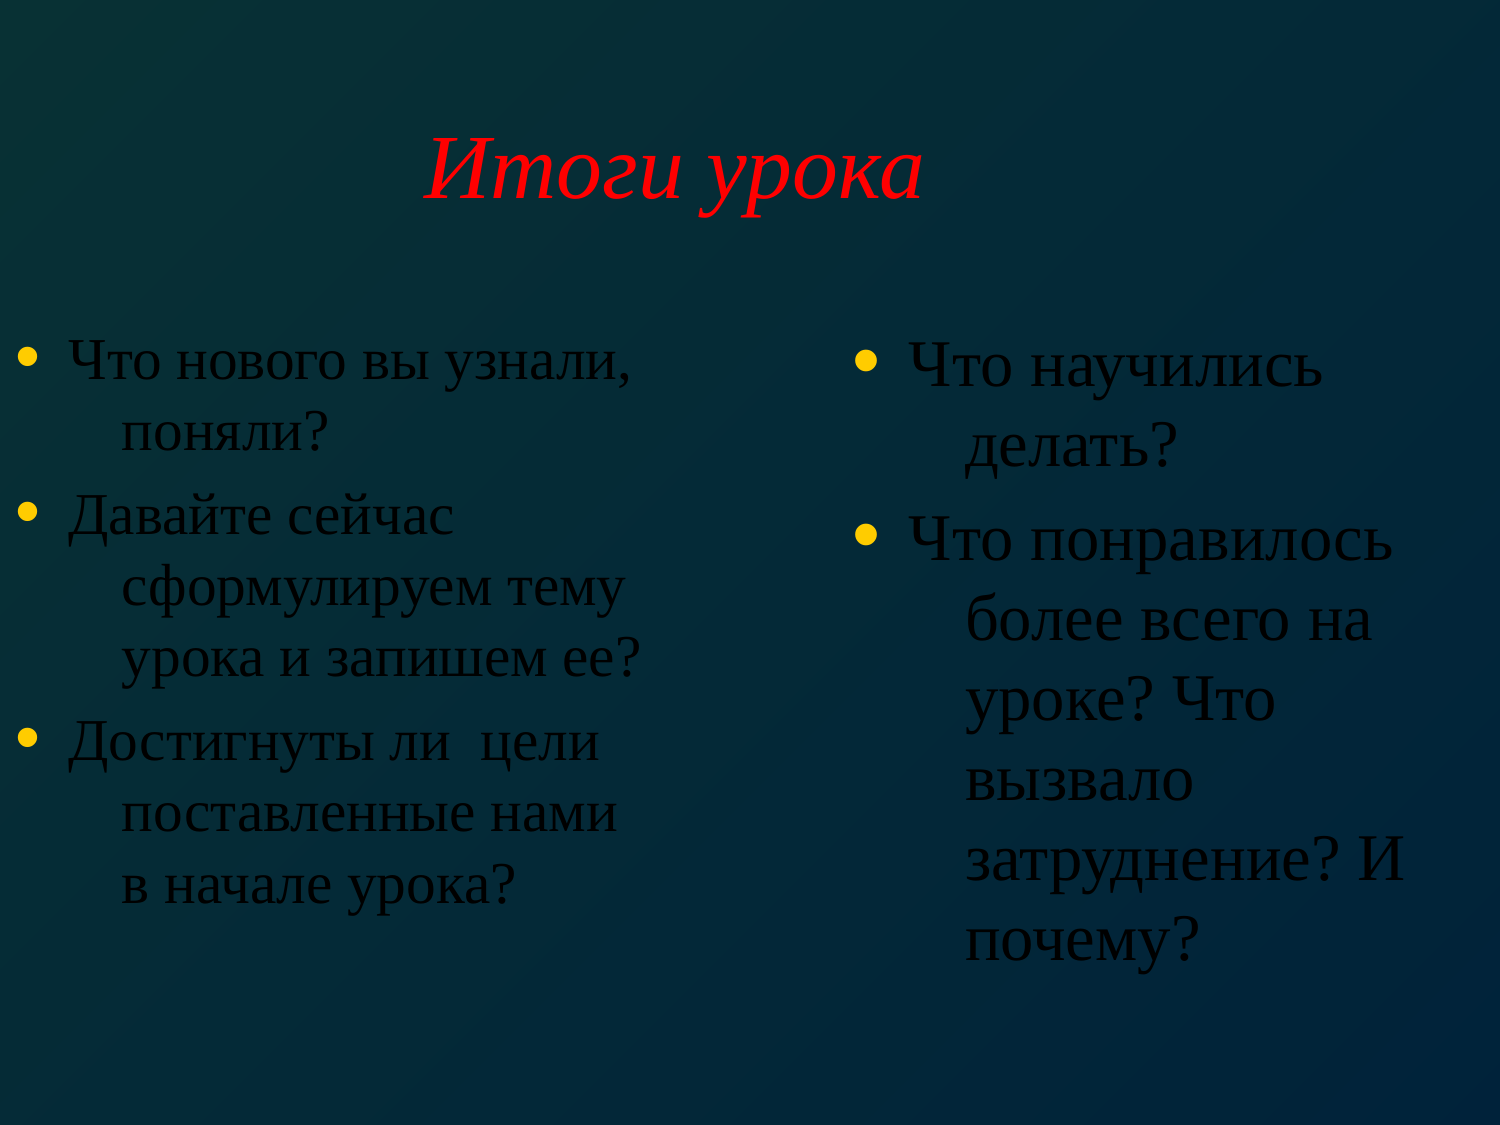

# Итоги урока
Что нового вы узнали, поняли?
Давайте сейчас сформулируем тему урока и запишем ее?
Достигнуты ли цели поставленные нами в начале урока?
Что научились делать?
Что понравилось более всего на уроке? Что вызвало затруднение? И почему?